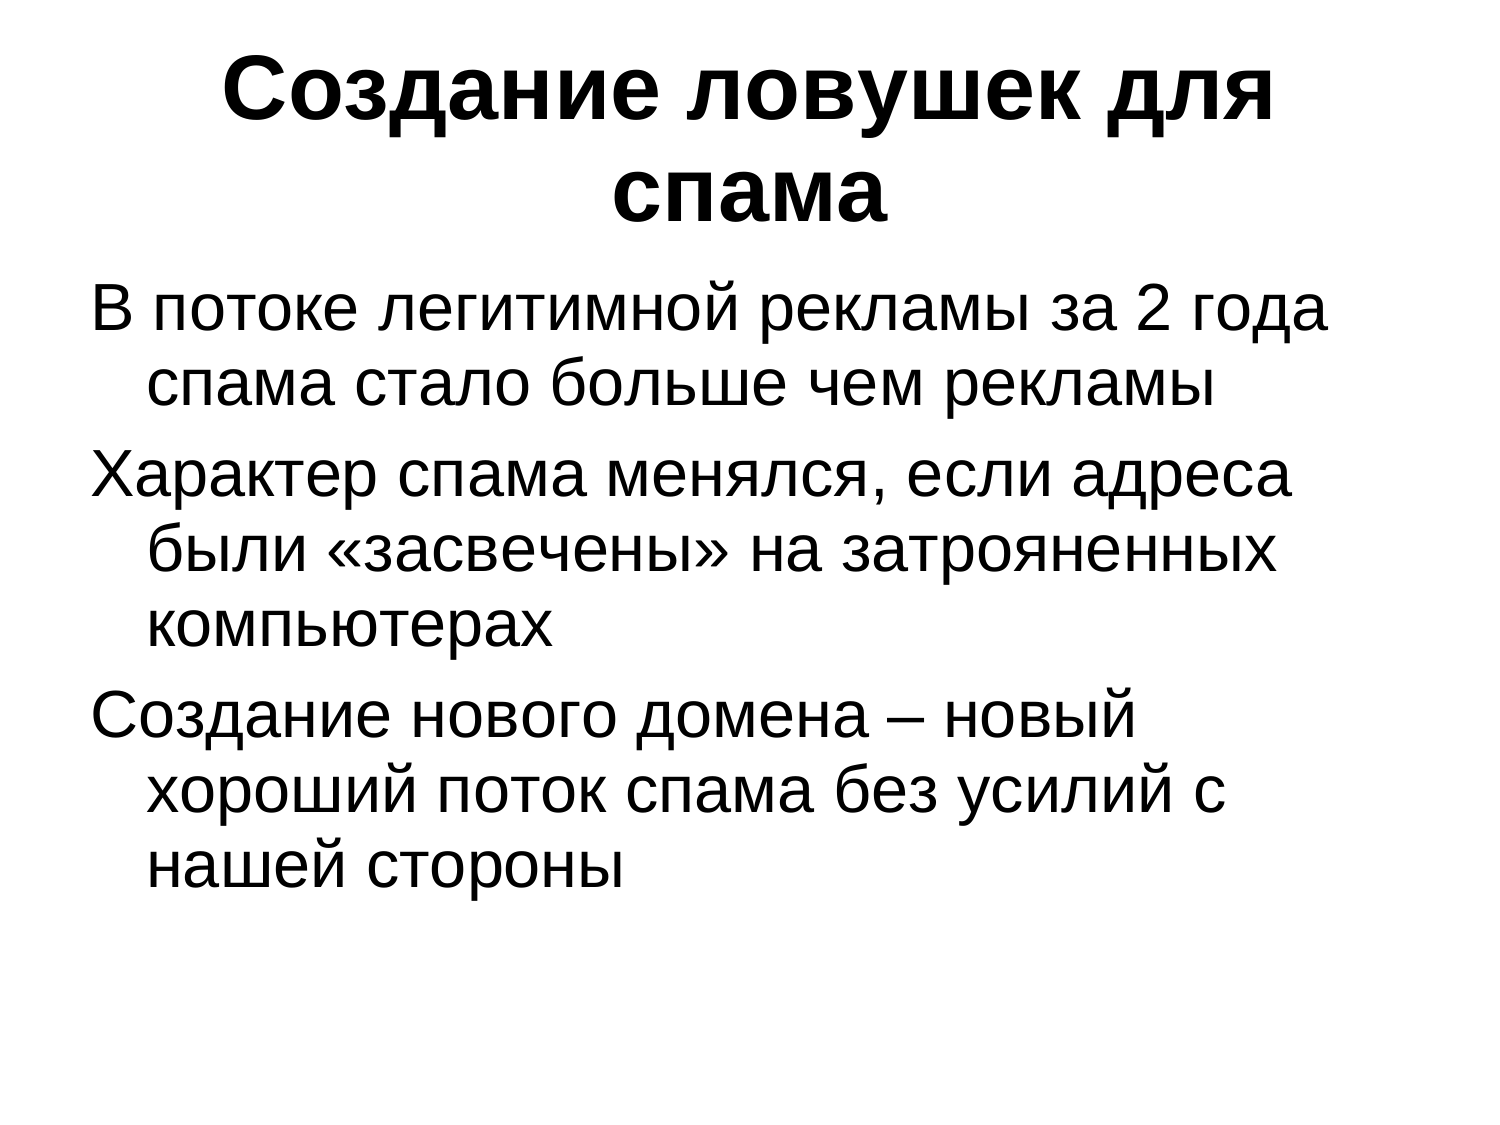

# Создание ловушек для спама
В потоке легитимной рекламы за 2 года спама стало больше чем рекламы
Характер спама менялся, если адреса были «засвечены» на затрояненных компьютерах
Создание нового домена – новый хороший поток спама без усилий с нашей стороны